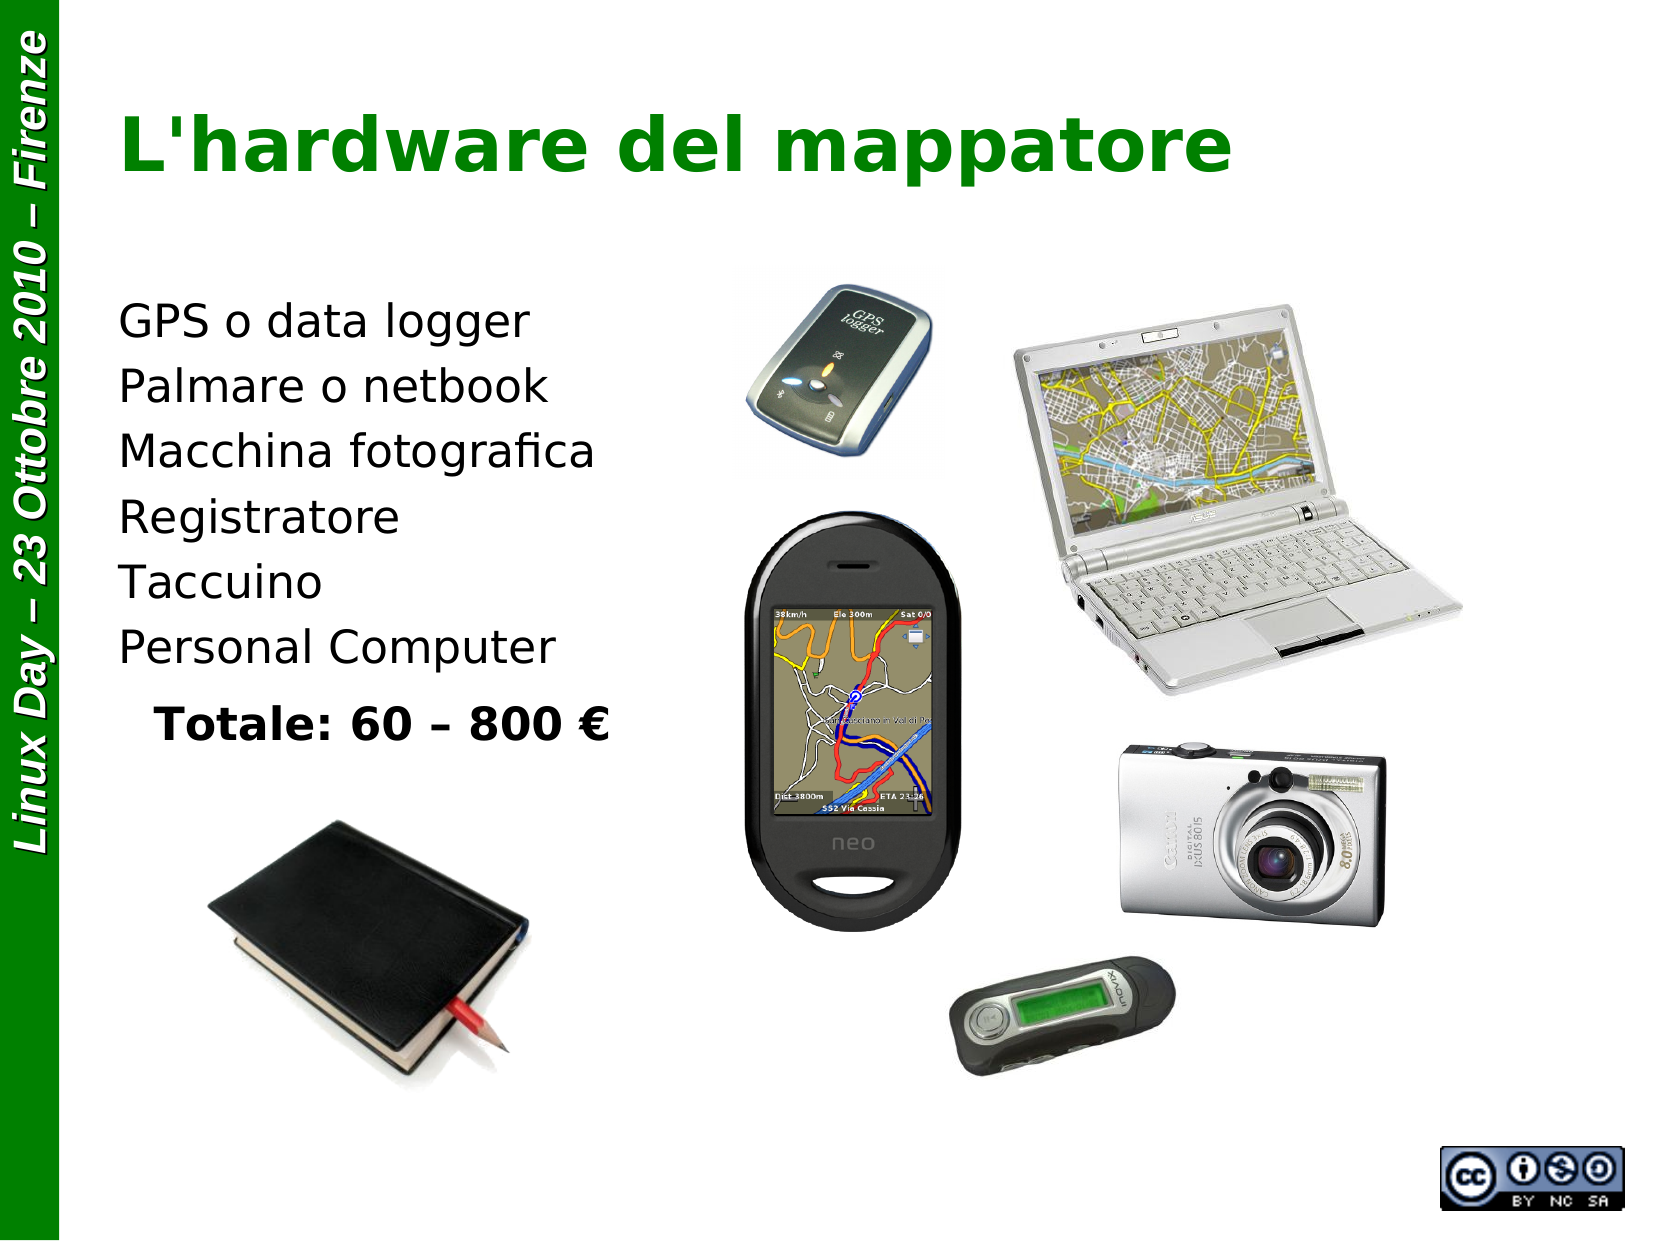

# L'hardware del mappatore
GPS o data logger
Palmare o netbook
Macchina fotografica
Registratore
Taccuino
Personal Computer
Totale: 60 – 800 €